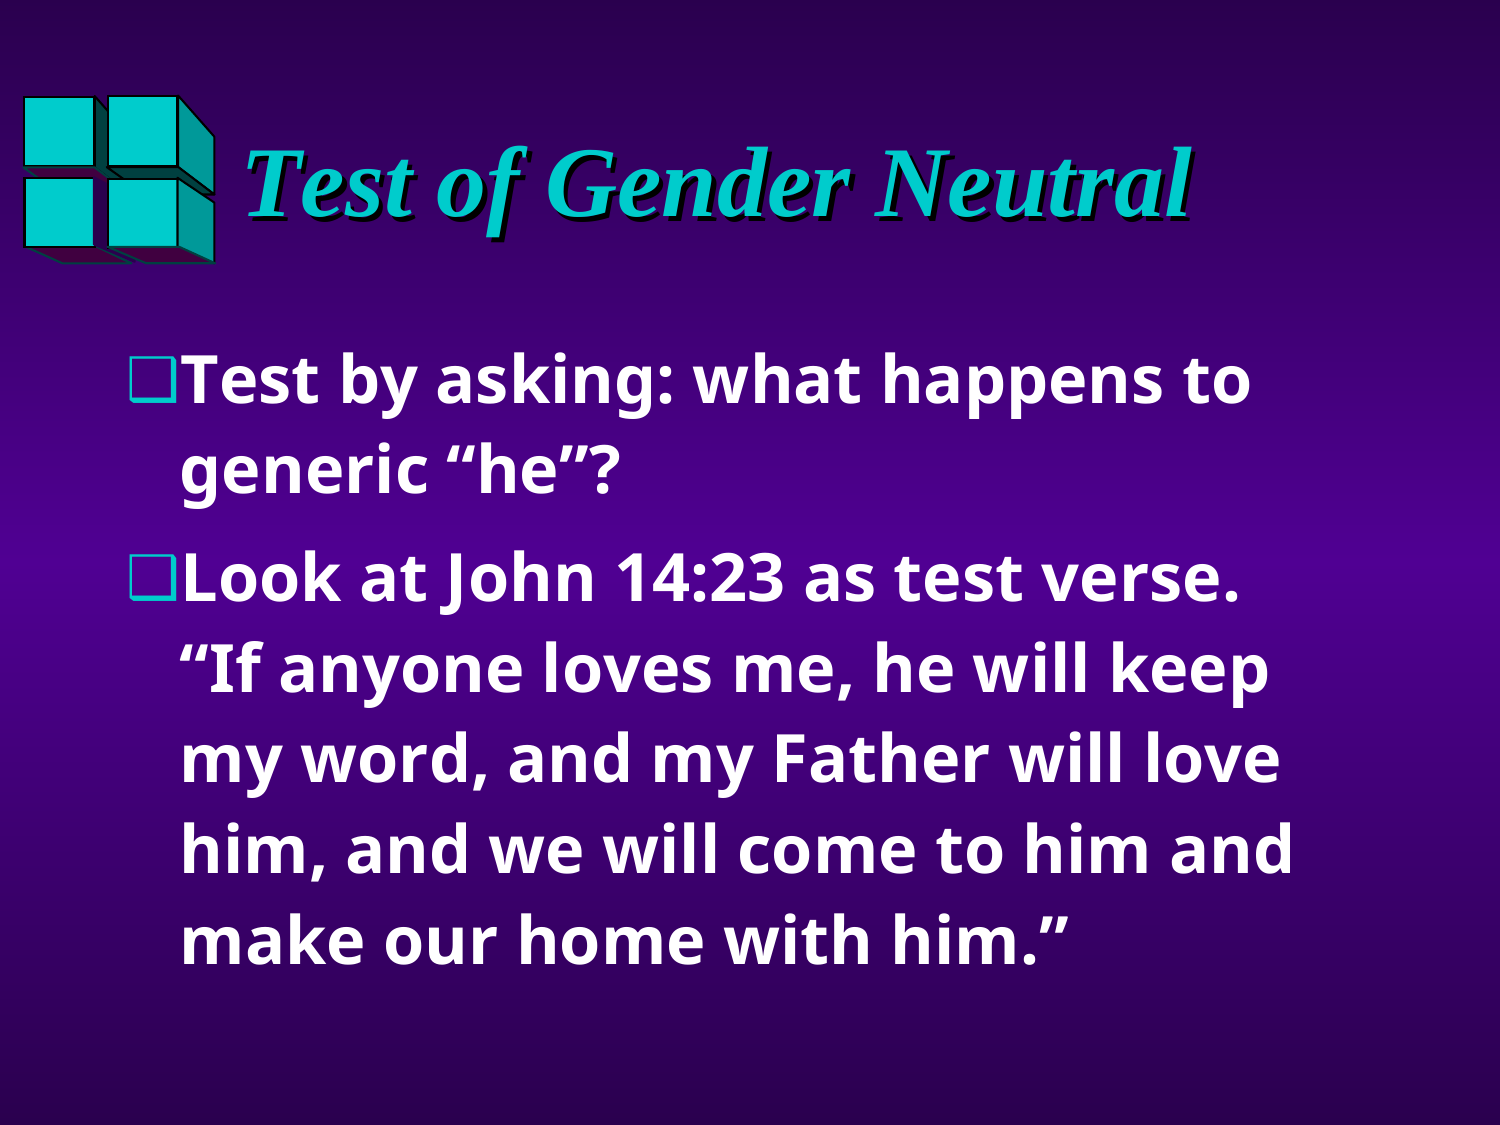

# Test of Gender Neutral
Test by asking: what happens to generic “he”?
Look at John 14:23 as test verse.
“If anyone loves me, he will keep my word, and my Father will love him, and we will come to him and make our home with him.”